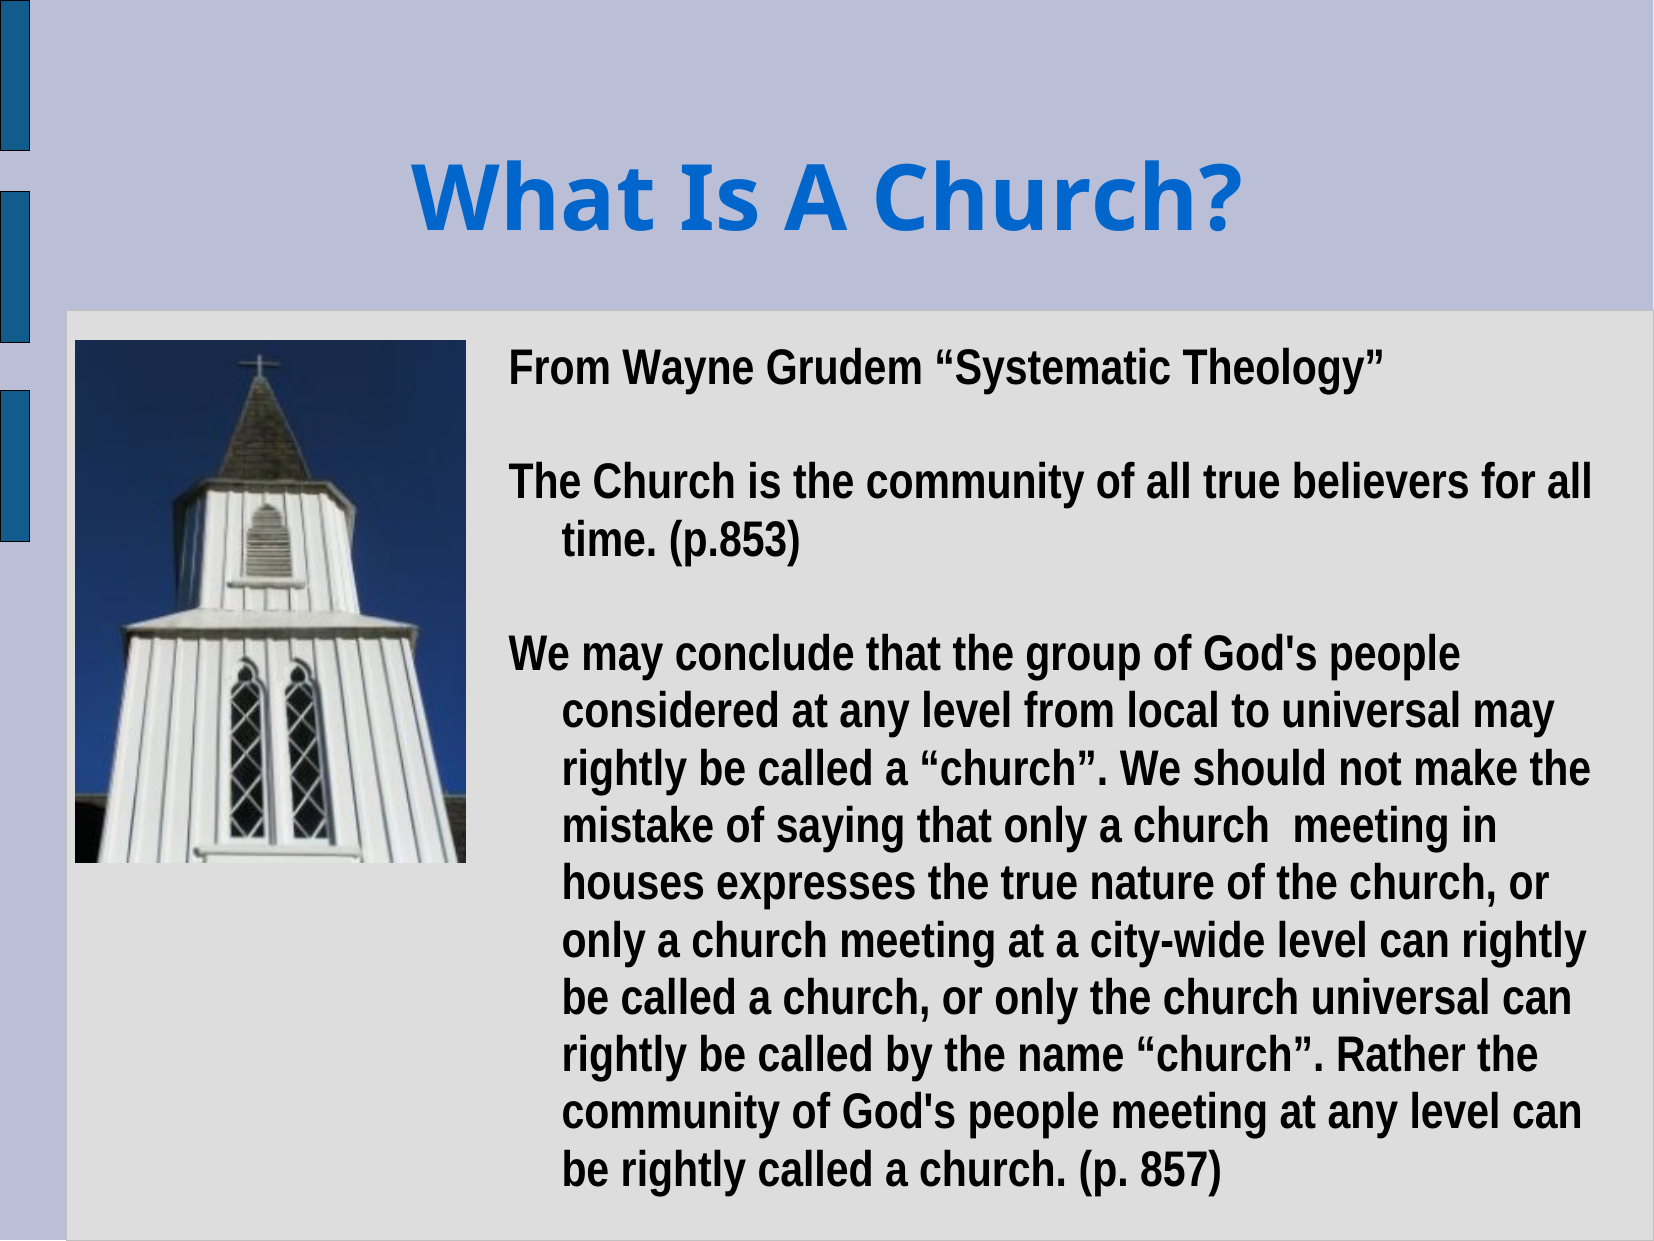

# What Is A Church?
From Wayne Grudem “Systematic Theology”
The Church is the community of all true believers for all time. (p.853)
We may conclude that the group of God's people considered at any level from local to universal may rightly be called a “church”. We should not make the mistake of saying that only a church meeting in houses expresses the true nature of the church, or only a church meeting at a city-wide level can rightly be called a church, or only the church universal can rightly be called by the name “church”. Rather the community of God's people meeting at any level can be rightly called a church. (p. 857)